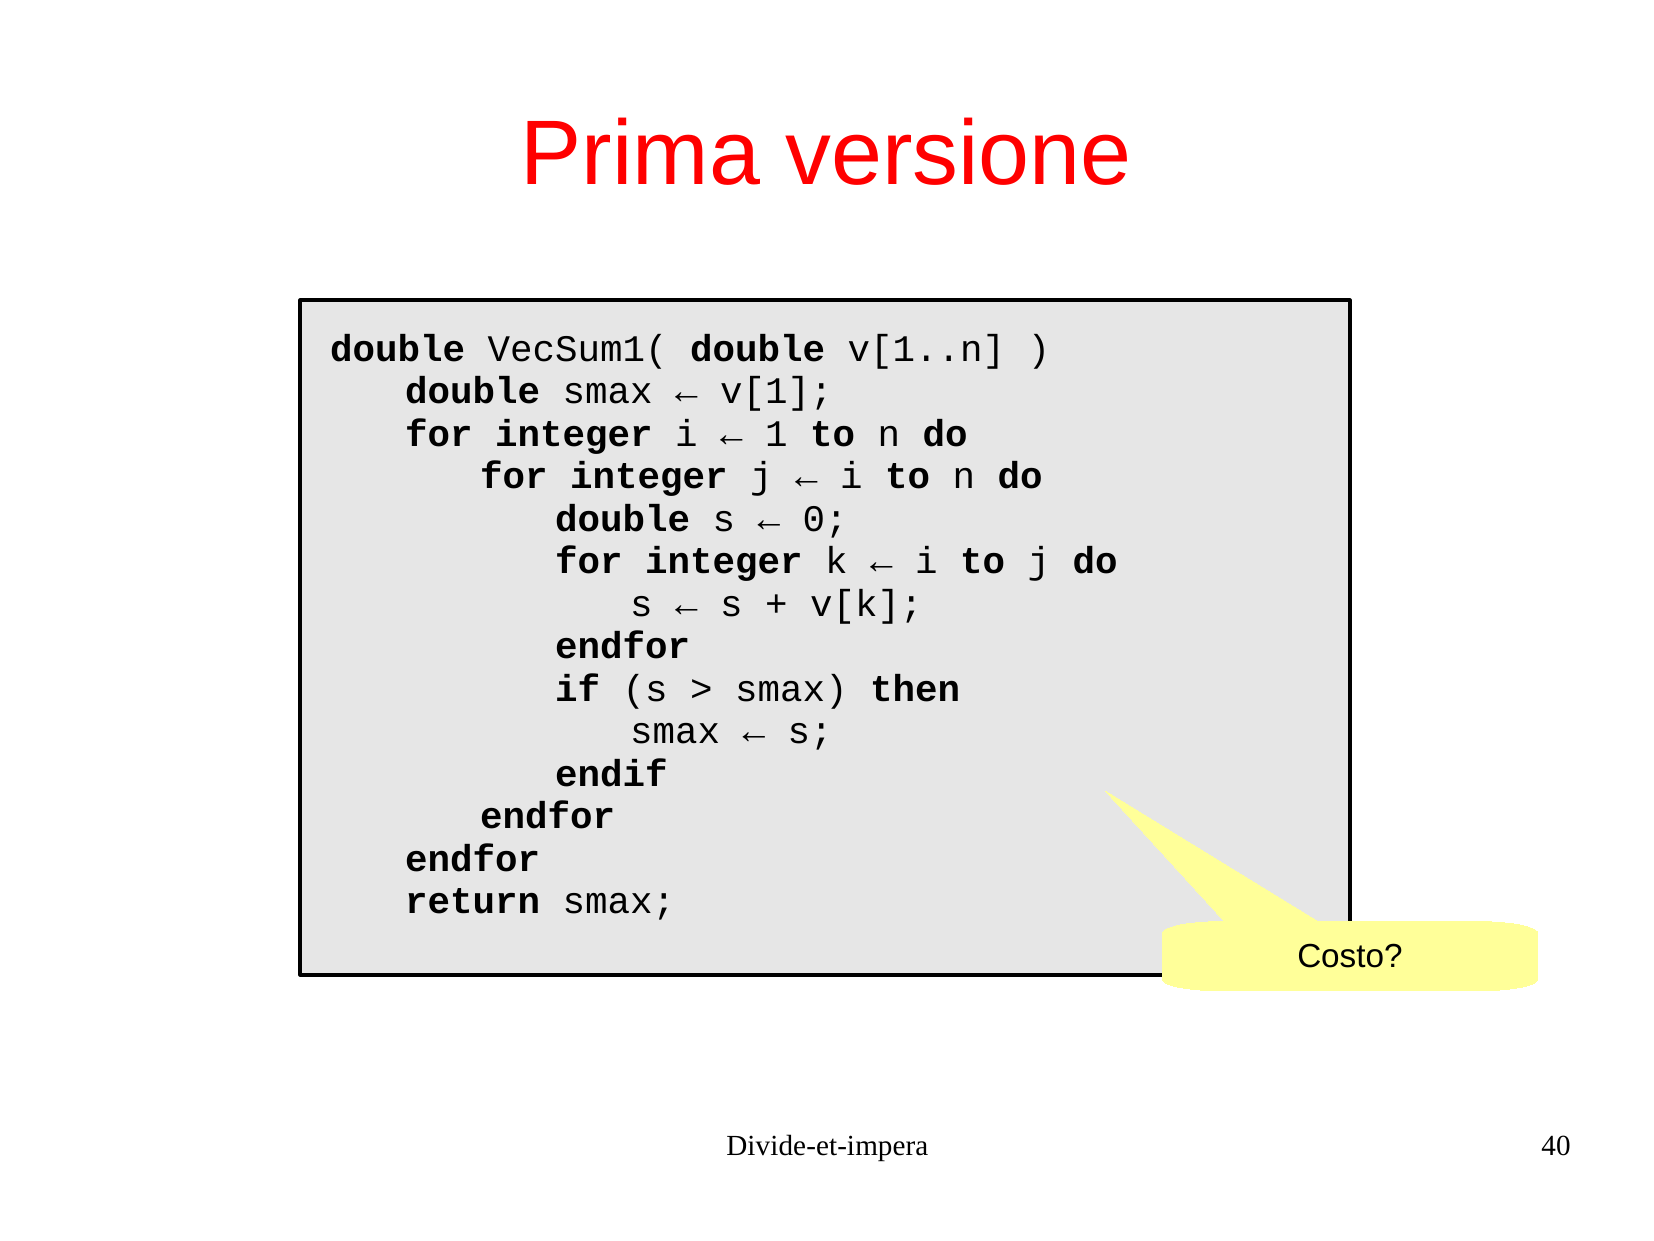

# Prima versione
double VecSum1( double v[1..n] )
	double smax ← v[1];
	for integer i ← 1 to n do
		for integer j ← i to n do
			double s ← 0;
			for integer k ← i to j do
				s ← s + v[k];
			endfor
			if (s > smax) then
				smax ← s;
			endif
		endfor
	endfor
	return smax;
Costo?
Divide-et-impera
40